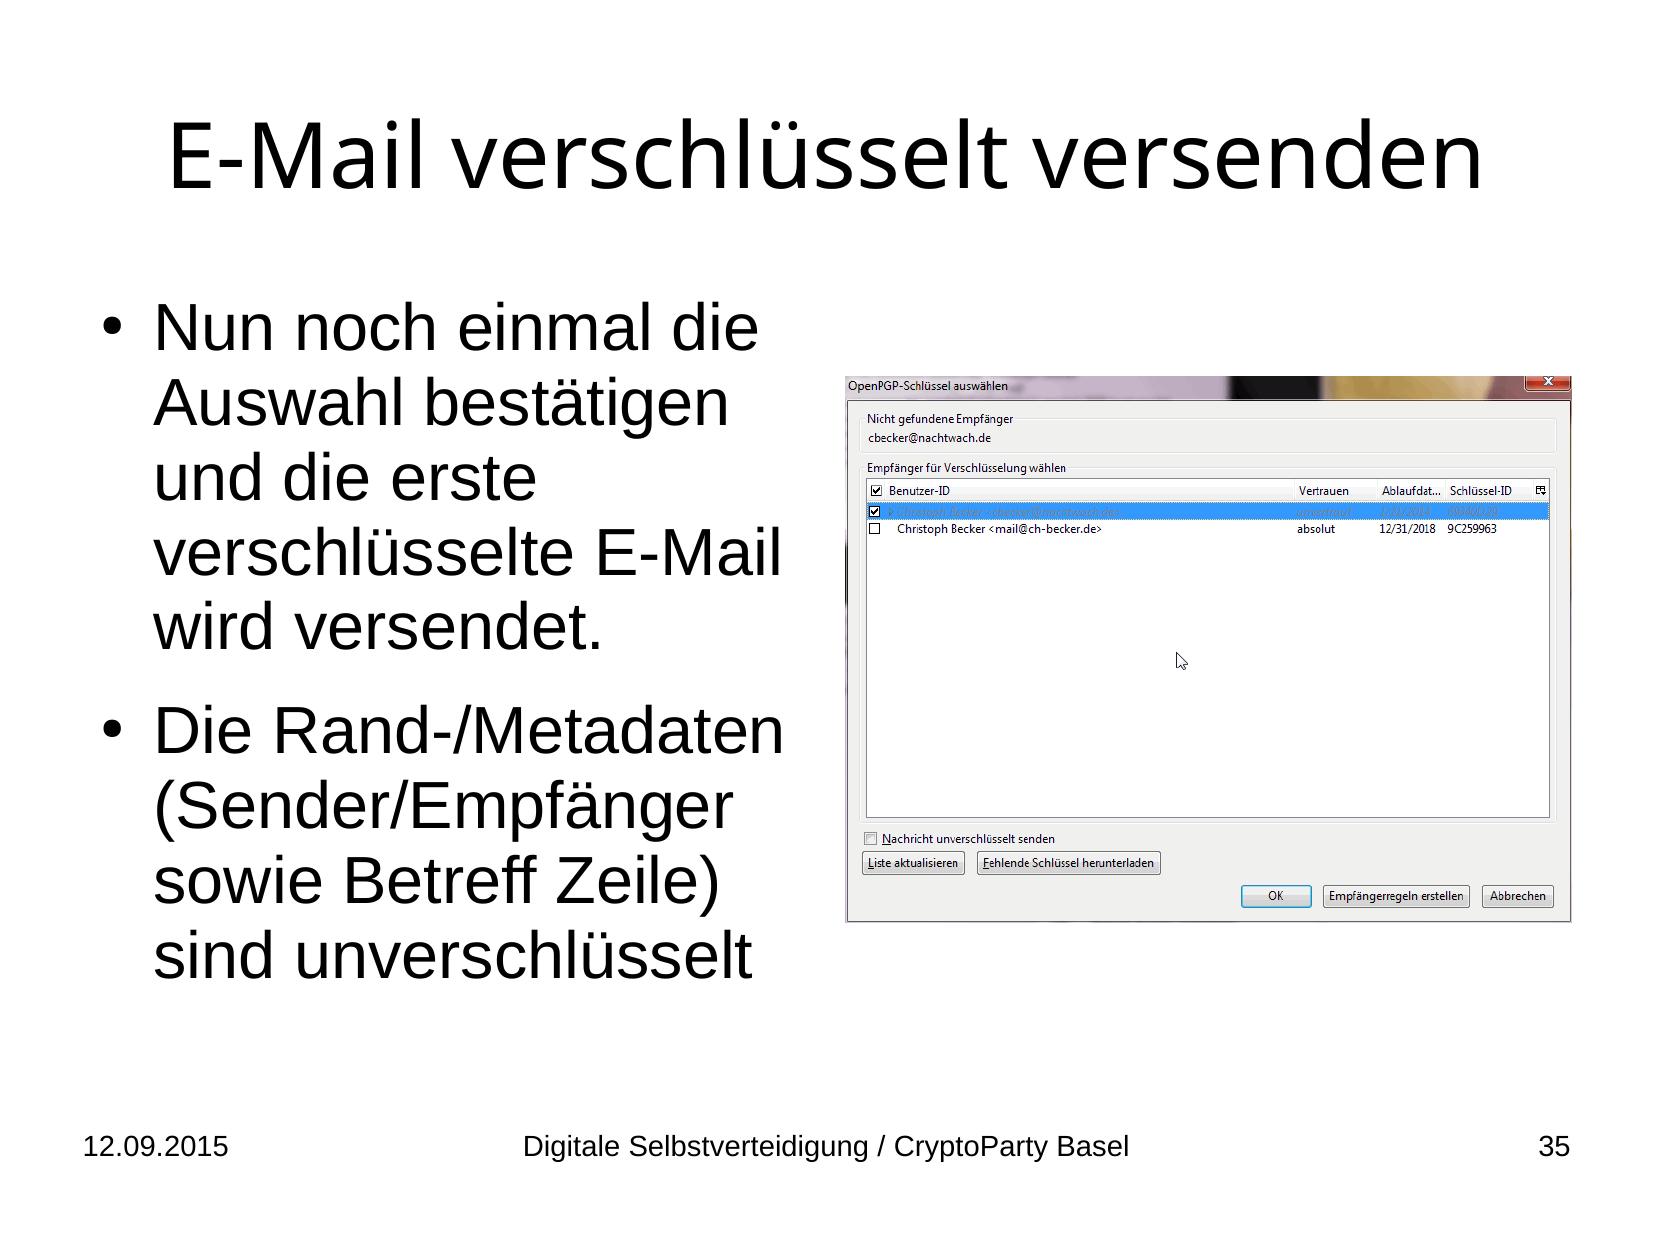

# E-Mail verschlüsselt versenden
Nun noch einmal die Auswahl bestätigen und die erste verschlüsselte E-Mail wird versendet.
Die Rand-/Metadaten (Sender/Empfänger sowie Betreff Zeile) sind unverschlüsselt
12.09.2015
Digitale Selbstverteidigung / CryptoParty Basel
35